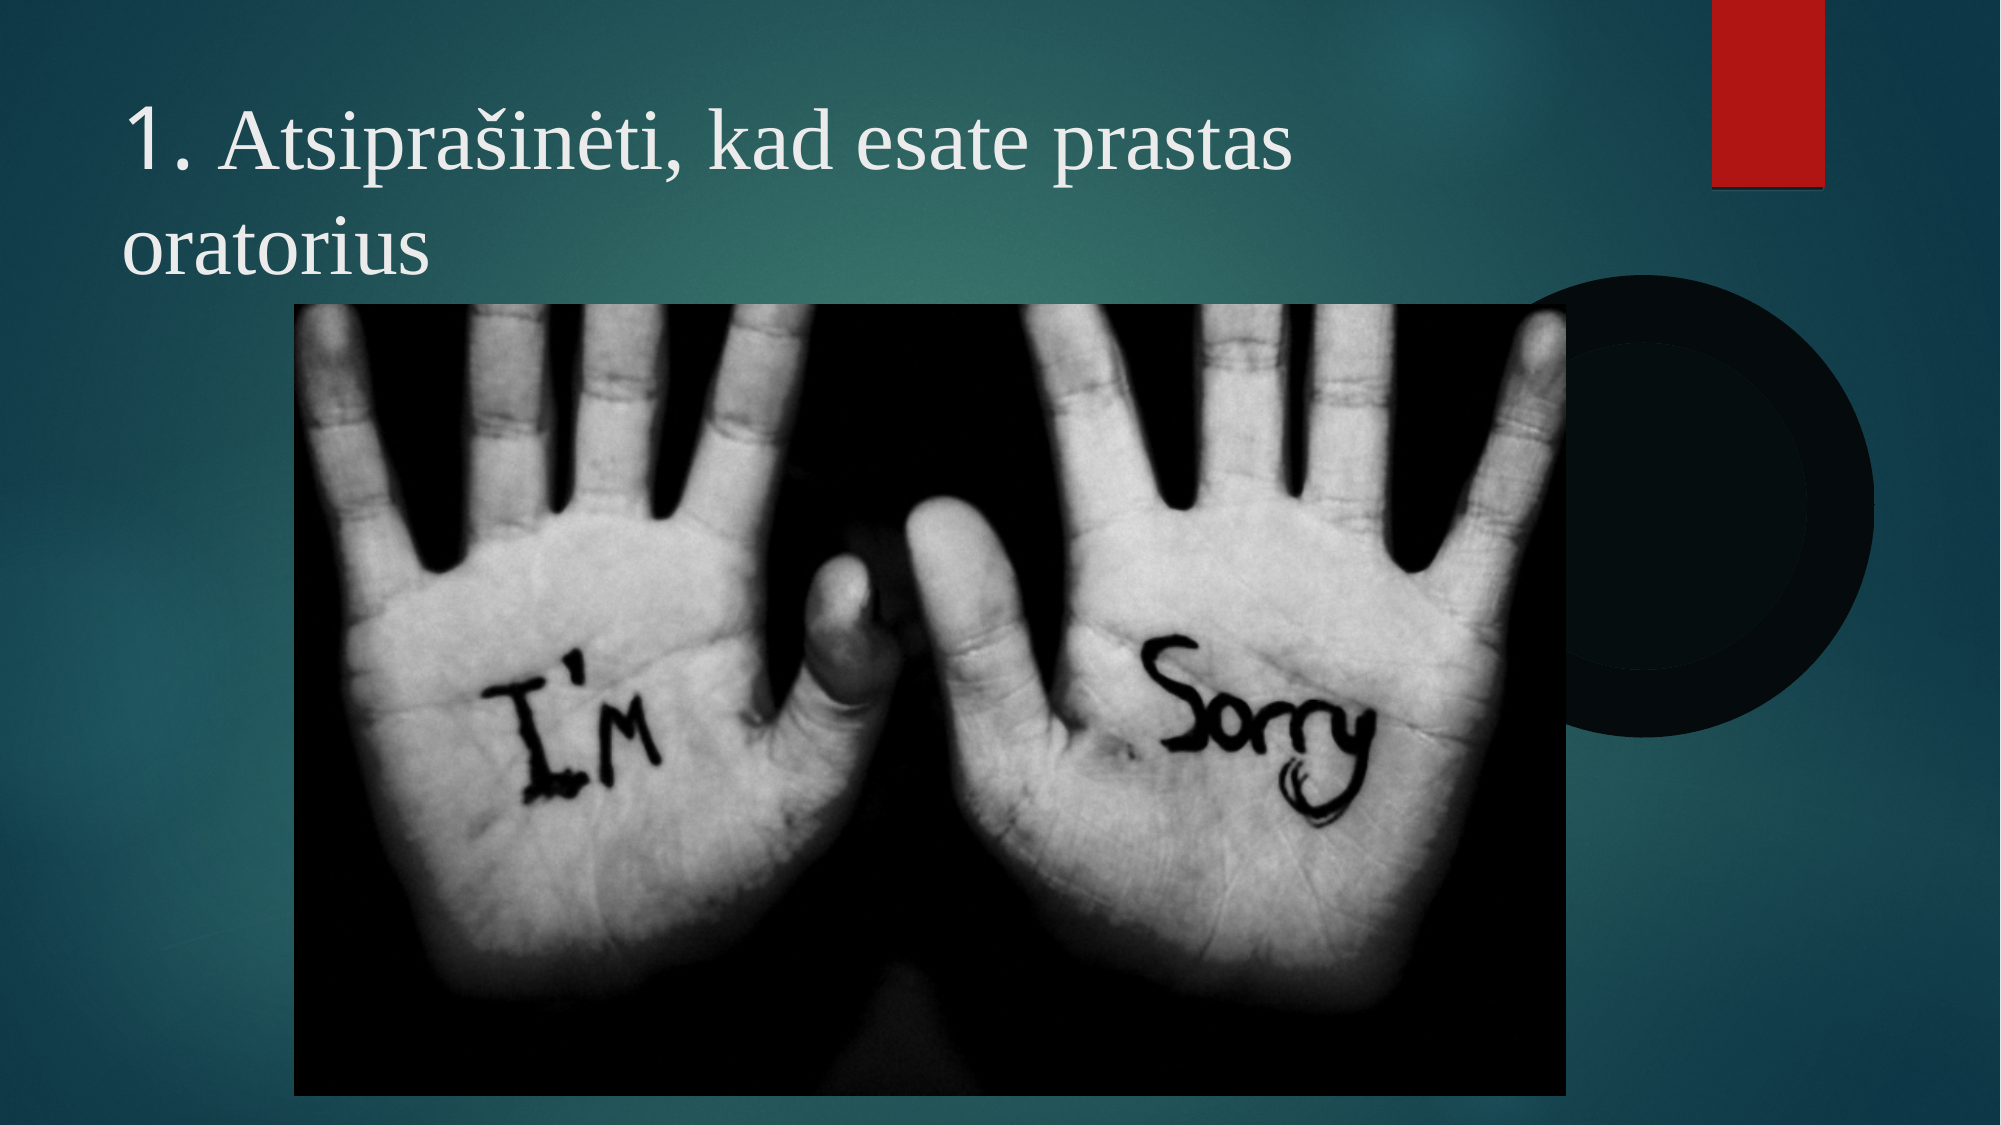

# 1. Atsiprašinėti, kad esate prastas oratorius